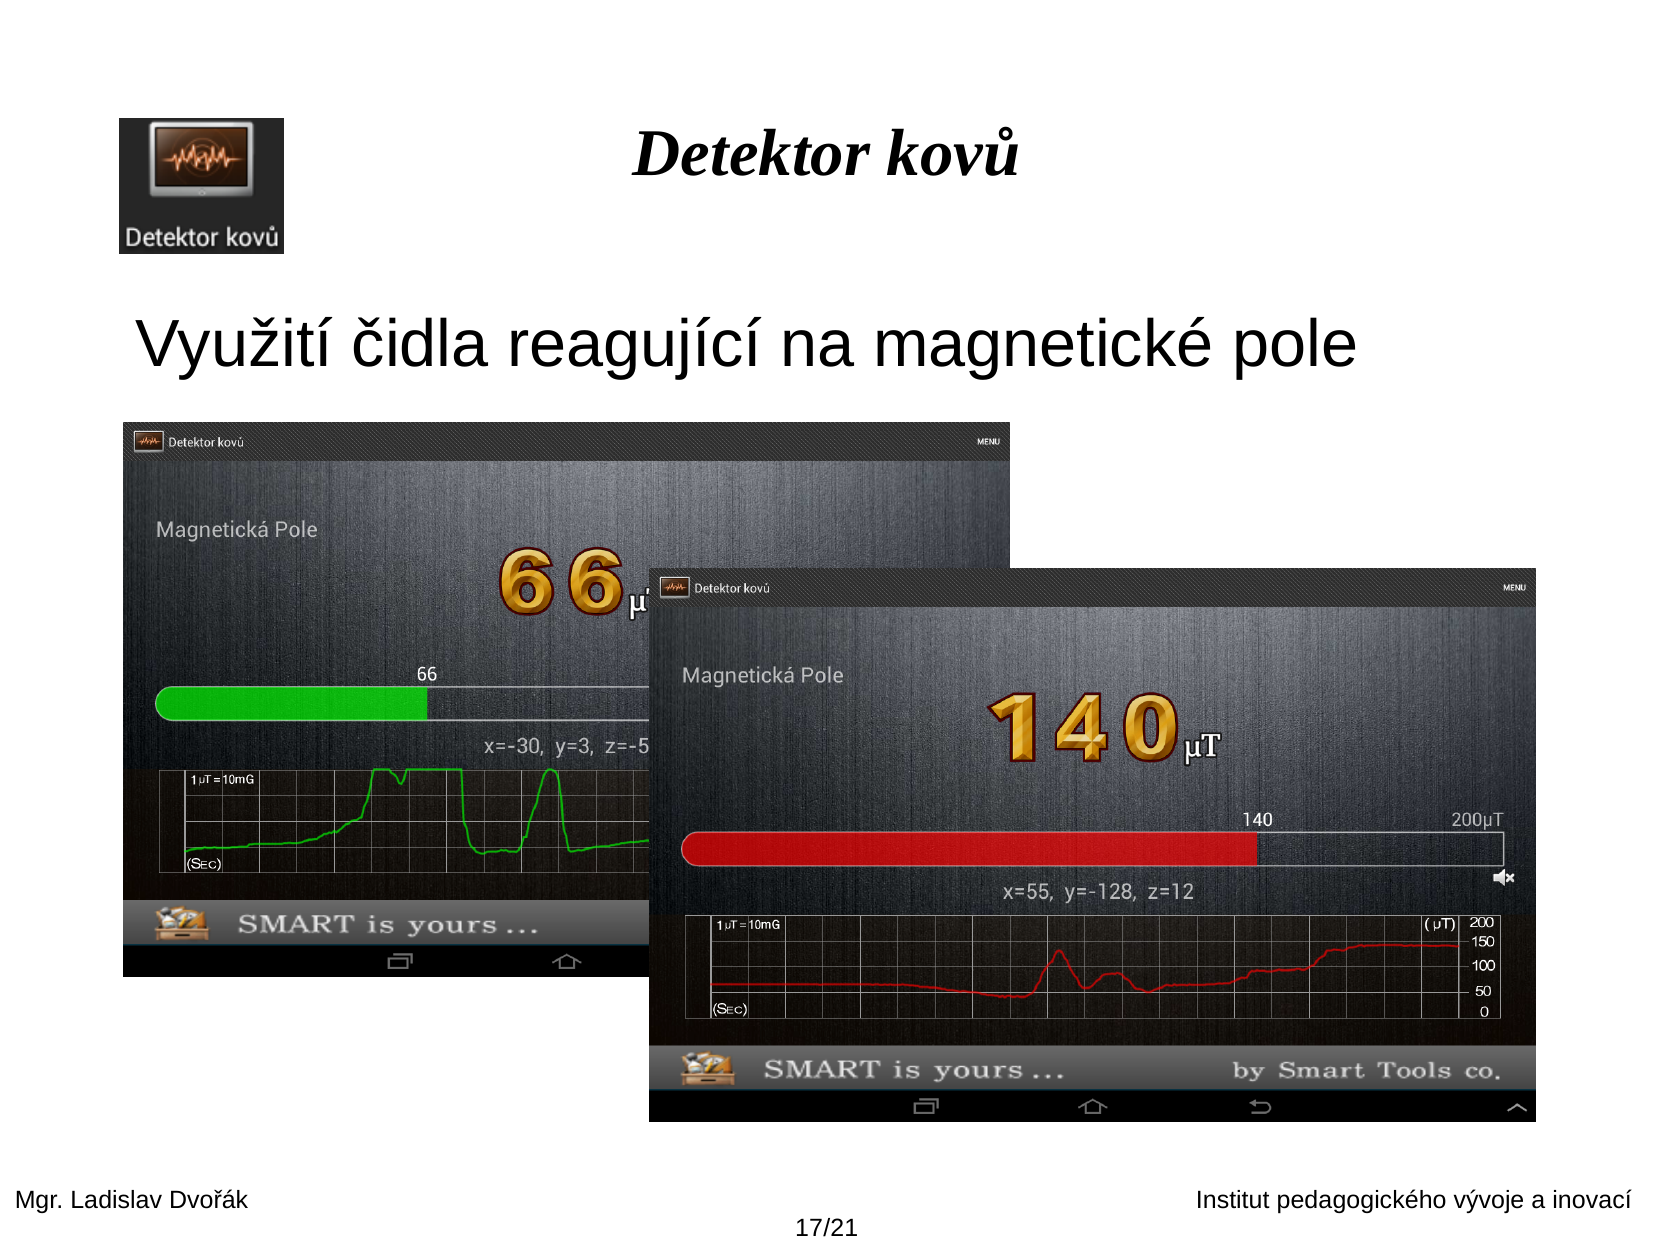

# Detektor kovů
Využití čidla reagující na magnetické pole
Mgr. Ladislav Dvořák													Institut pedagogického vývoje a inovací